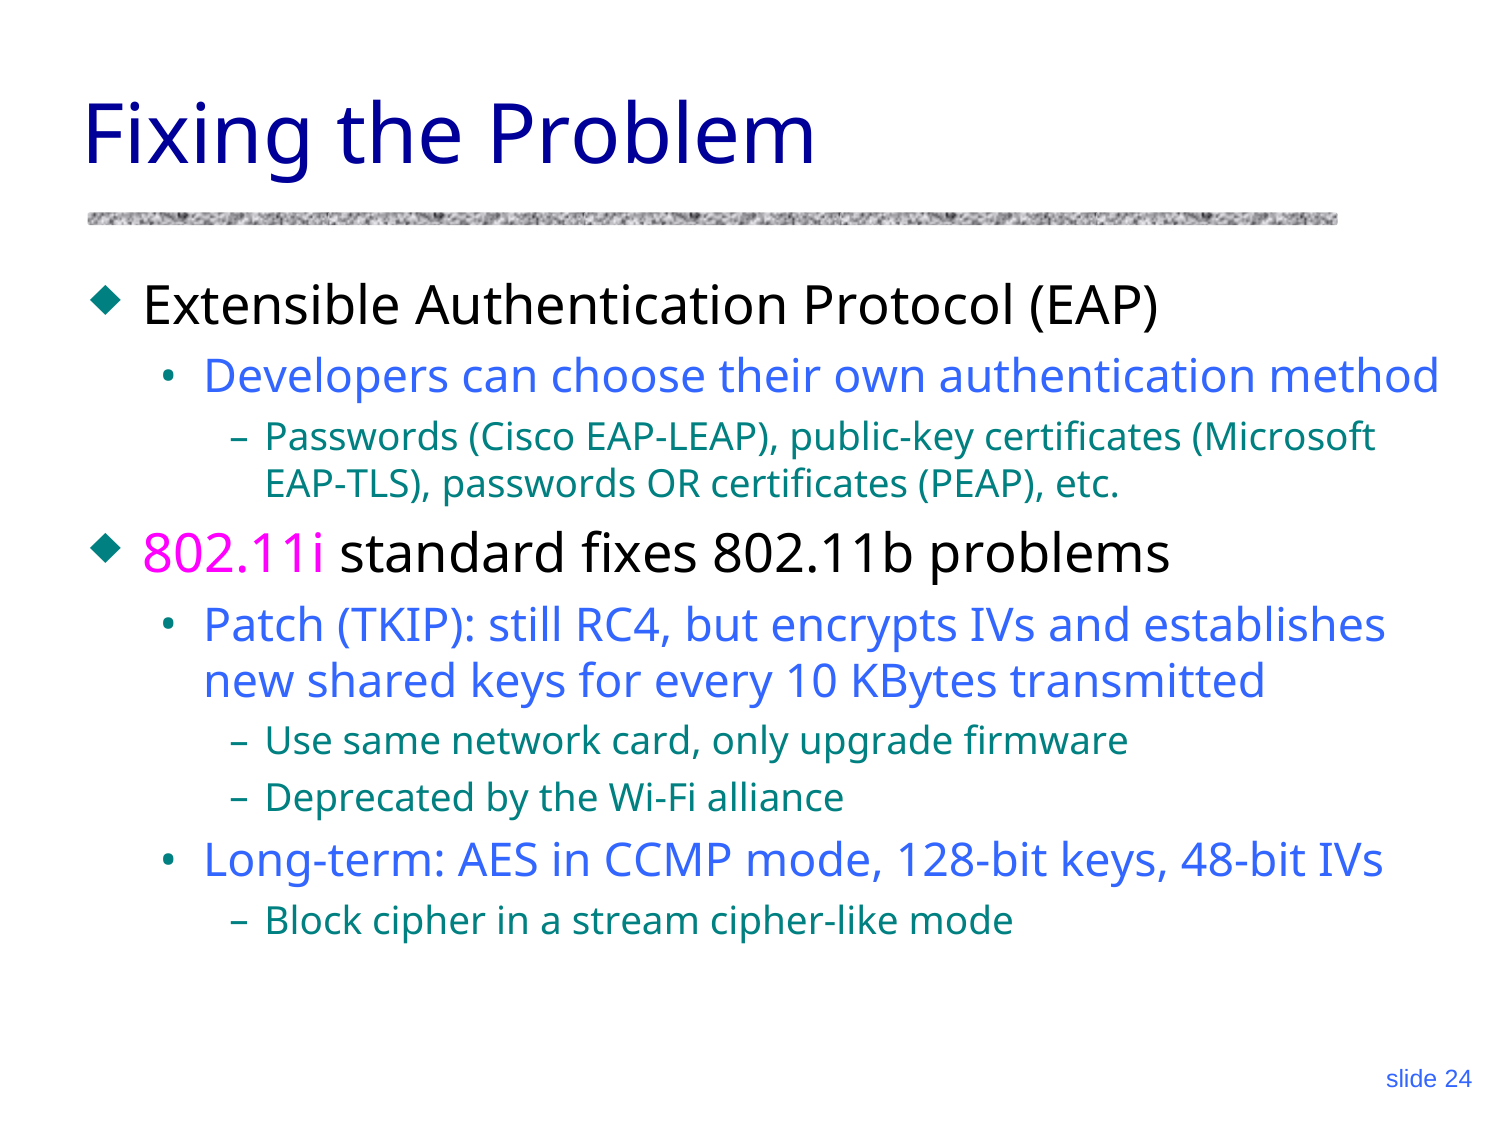

# Fixing the Problem
Extensible Authentication Protocol (EAP)
Developers can choose their own authentication method
Passwords (Cisco EAP-LEAP), public-key certificates (Microsoft EAP-TLS), passwords OR certificates (PEAP), etc.
802.11i standard fixes 802.11b problems
Patch (TKIP): still RC4, but encrypts IVs and establishes new shared keys for every 10 KBytes transmitted
Use same network card, only upgrade firmware
Deprecated by the Wi-Fi alliance
Long-term: AES in CCMP mode, 128-bit keys, 48-bit IVs
Block cipher in a stream cipher-like mode
slide 23